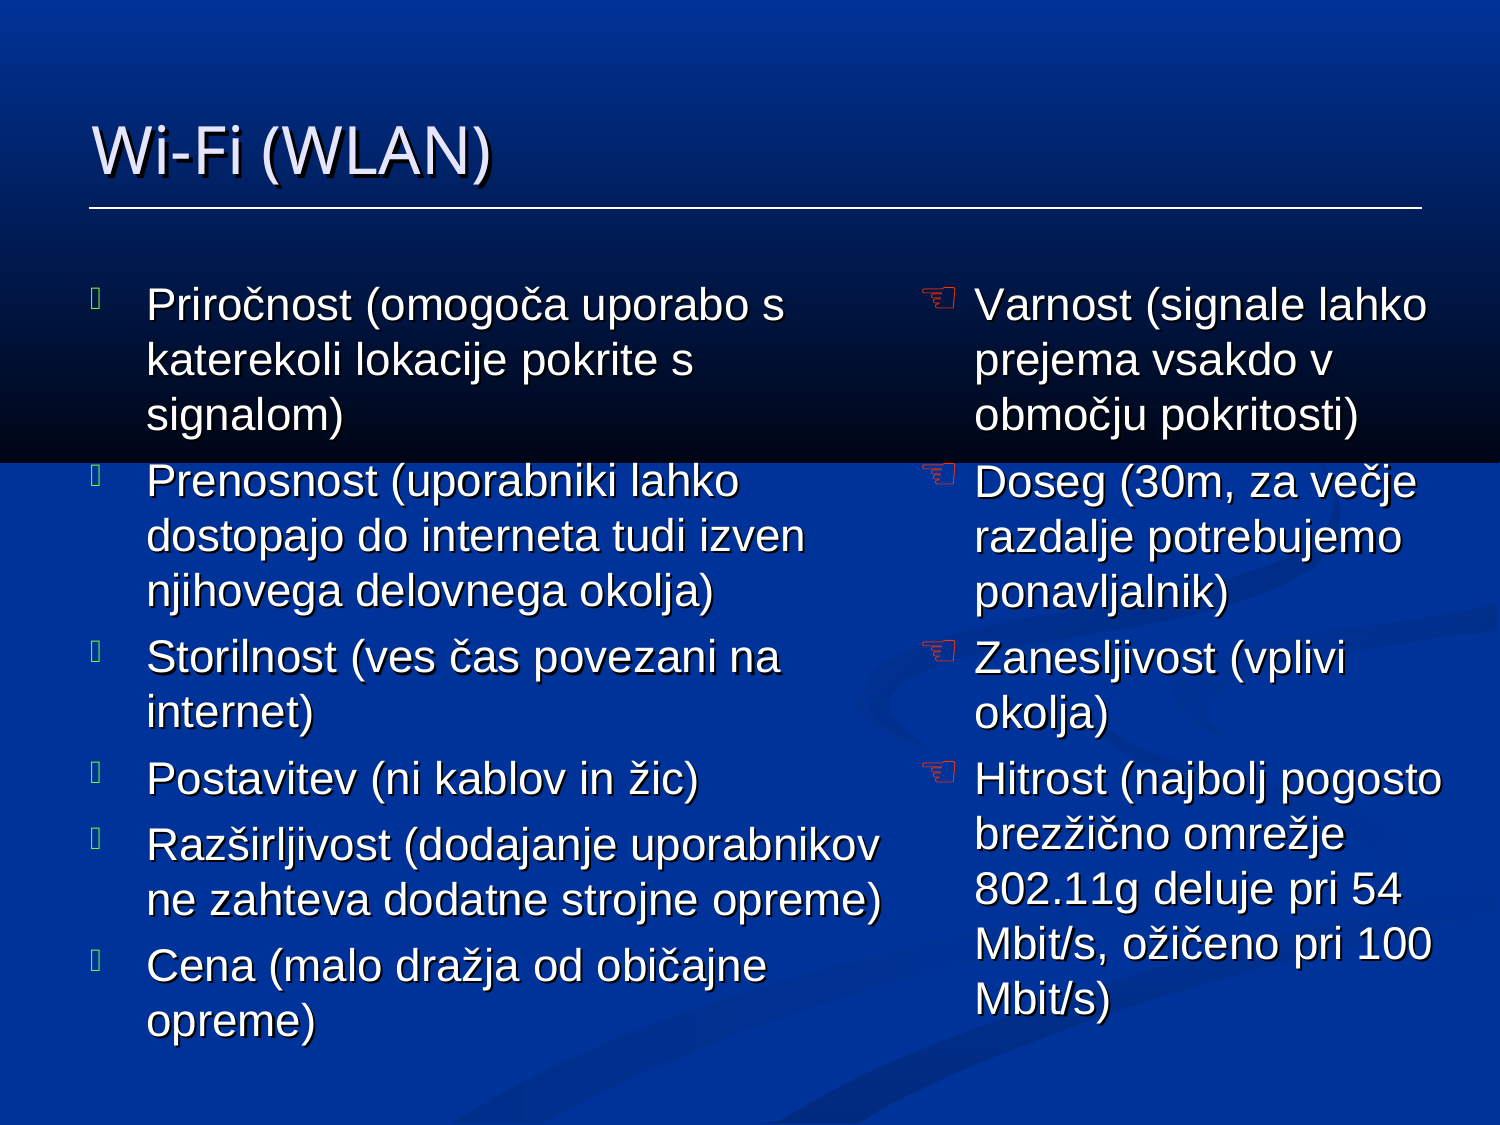

Wi-Fi (WLAN)
# Priročnost (omogoča uporabo s katerekoli lokacije pokrite s signalom)
Prenosnost (uporabniki lahko dostopajo do interneta tudi izven njihovega delovnega okolja)
Storilnost (ves čas povezani na internet)
Postavitev (ni kablov in žic)
Razširljivost (dodajanje uporabnikov ne zahteva dodatne strojne opreme)
Cena (malo dražja od običajne opreme)
Varnost (signale lahko prejema vsakdo v območju pokritosti)
Doseg (30m, za večje razdalje potrebujemo ponavljalnik)
Zanesljivost (vplivi okolja)
Hitrost (najbolj pogosto brezžično omrežje 802.11g deluje pri 54 Mbit/s, ožičeno pri 100 Mbit/s)